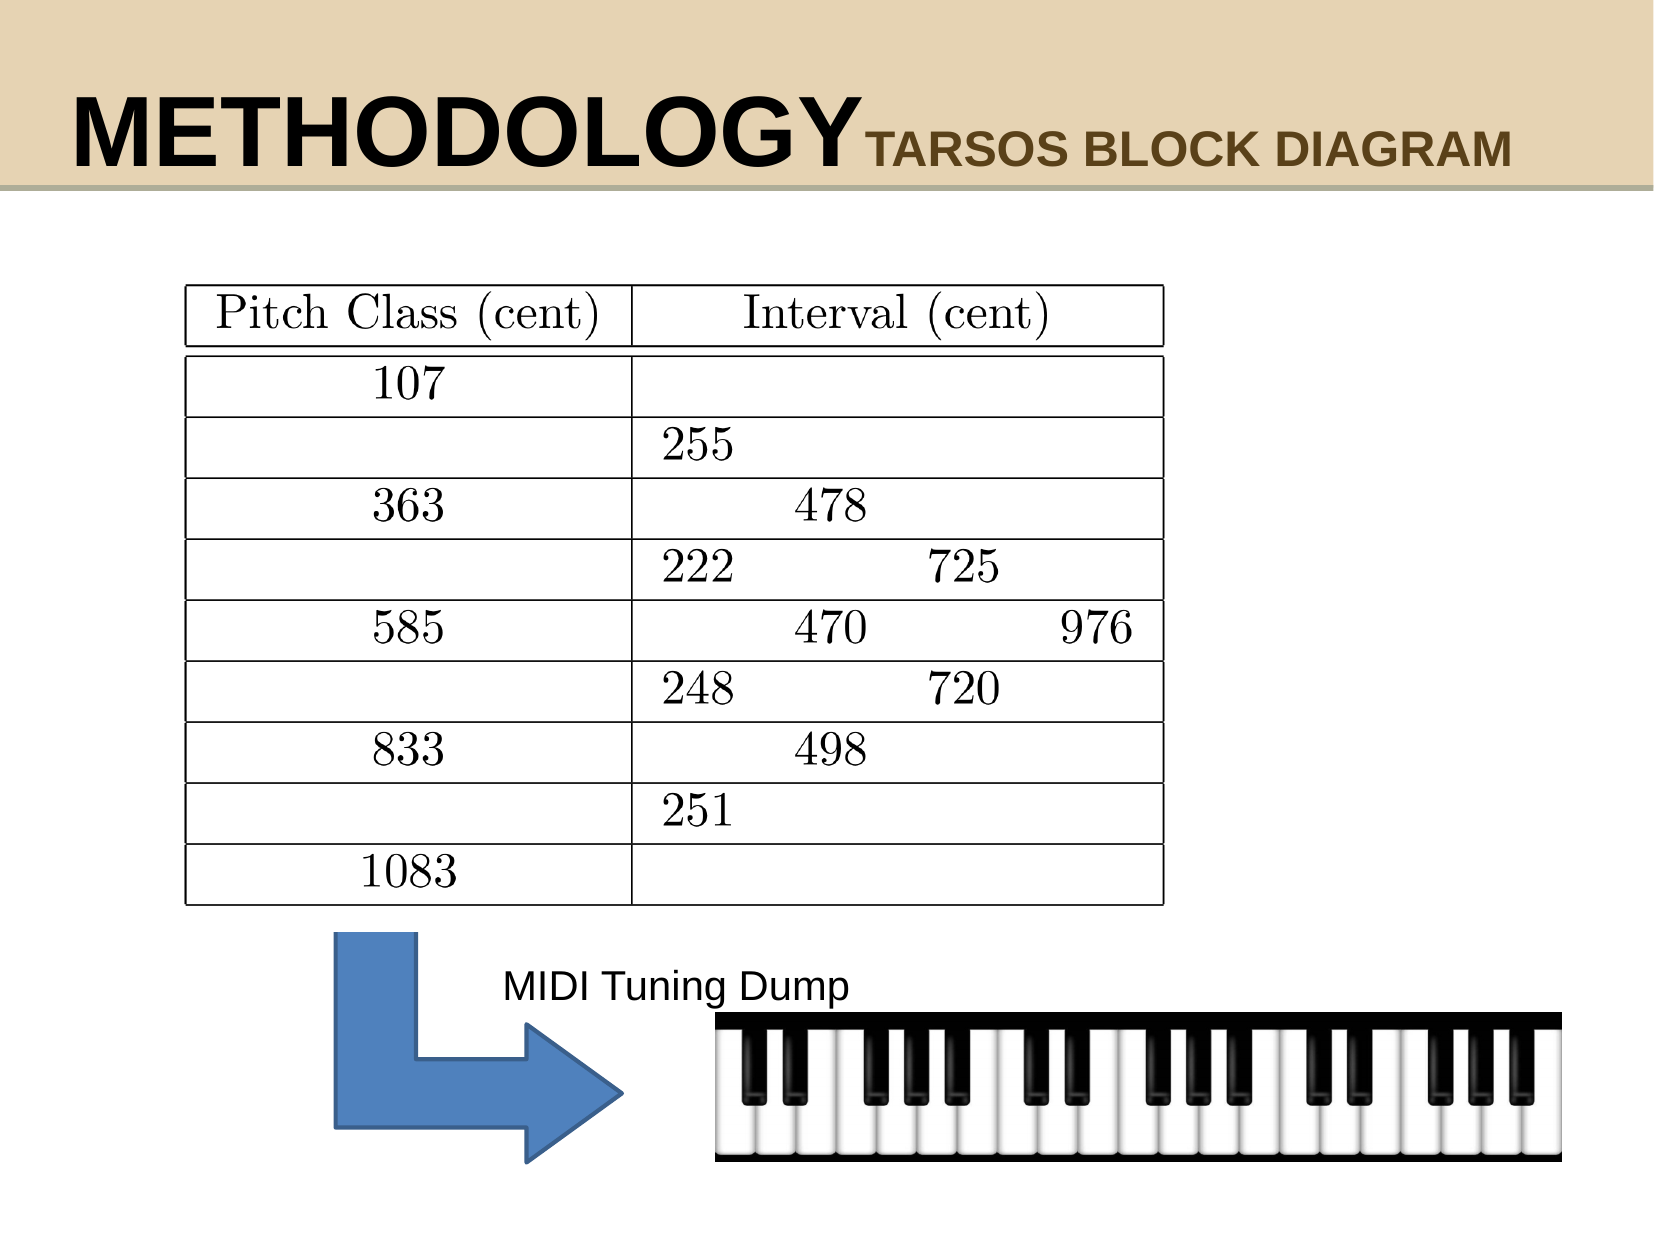

# METHODOLOGYTARSOS BLOCK DIAGRAM
MIDI Tuning Dump